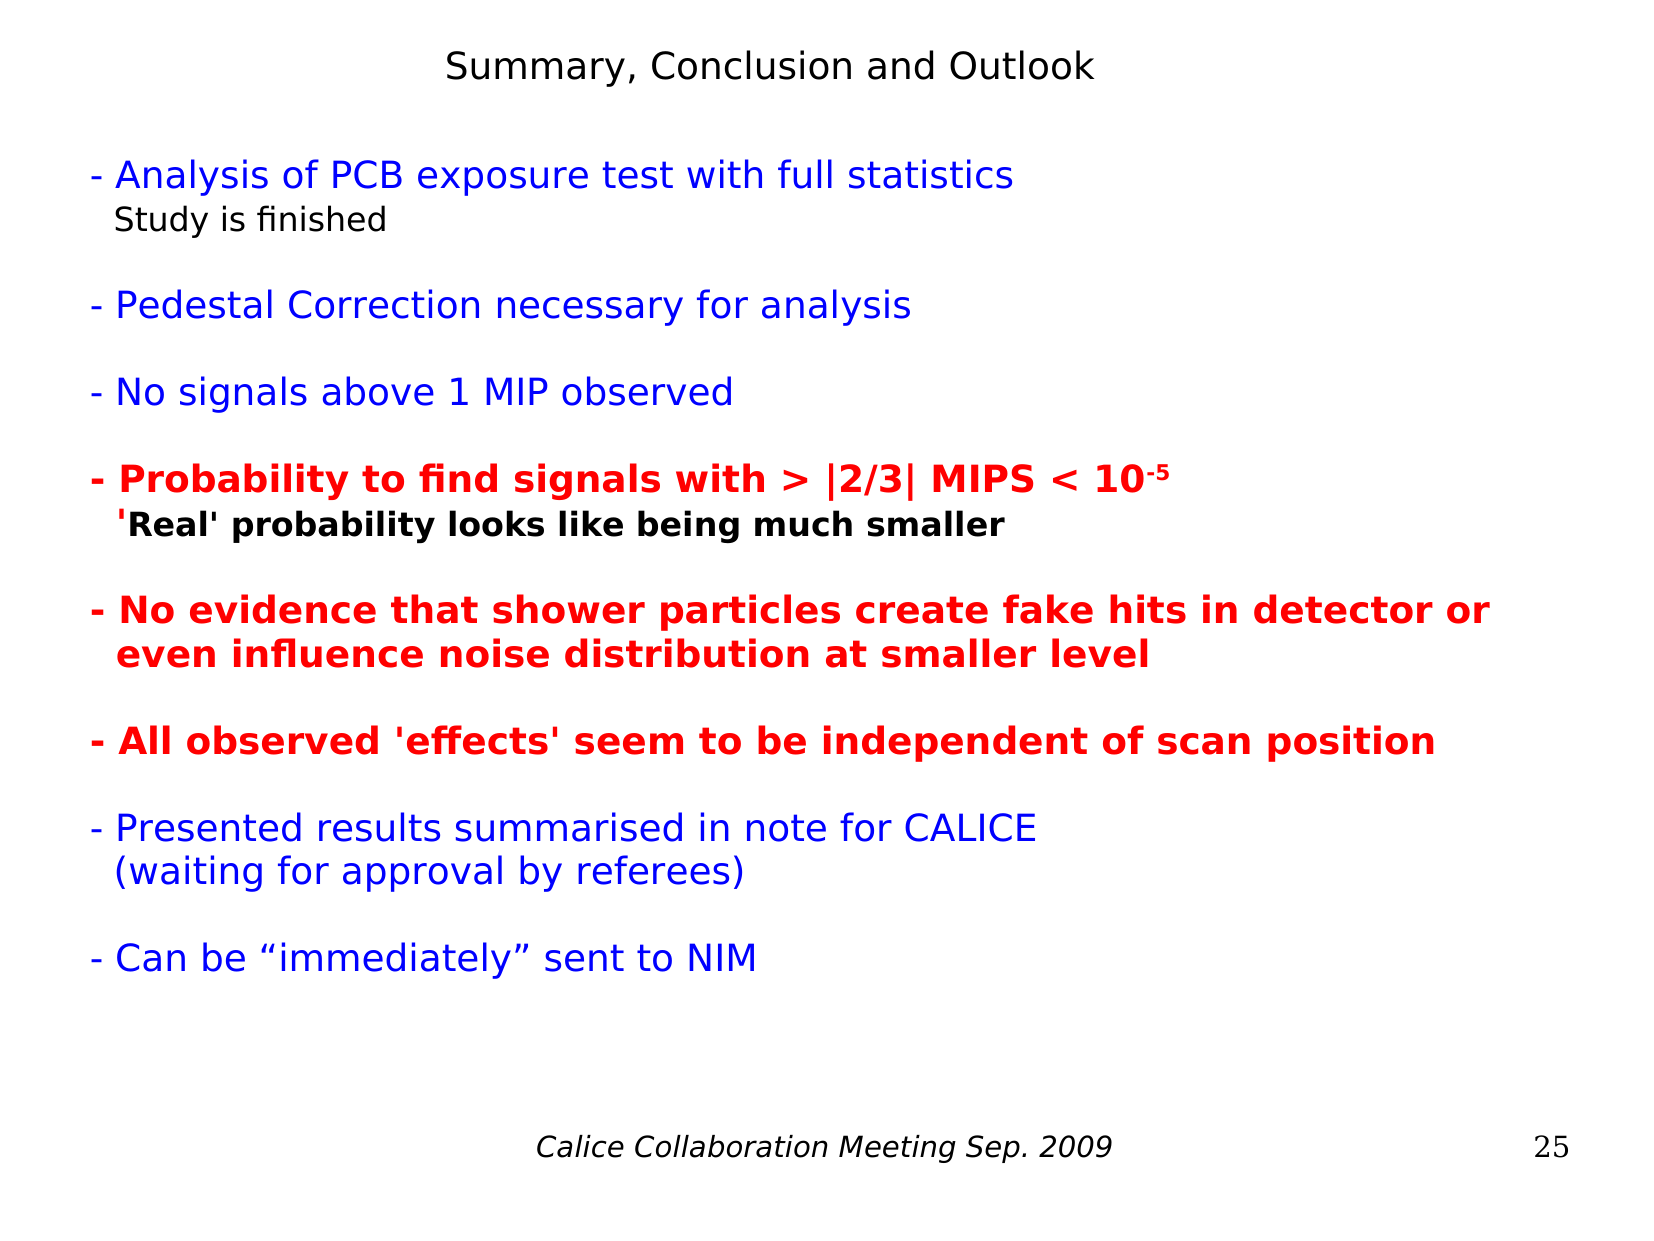

Summary, Conclusion and Outlook
- Analysis of PCB exposure test with full statistics
 Study is finished
- Pedestal Correction necessary for analysis
- No signals above 1 MIP observed
- Probability to find signals with > |2/3| MIPS < 10-5
 'Real' probability looks like being much smaller
- No evidence that shower particles create fake hits in detector or
 even influence noise distribution at smaller level
- All observed 'effects' seem to be independent of scan position
- Presented results summarised in note for CALICE
 (waiting for approval by referees)
- Can be “immediately” sent to NIM
25